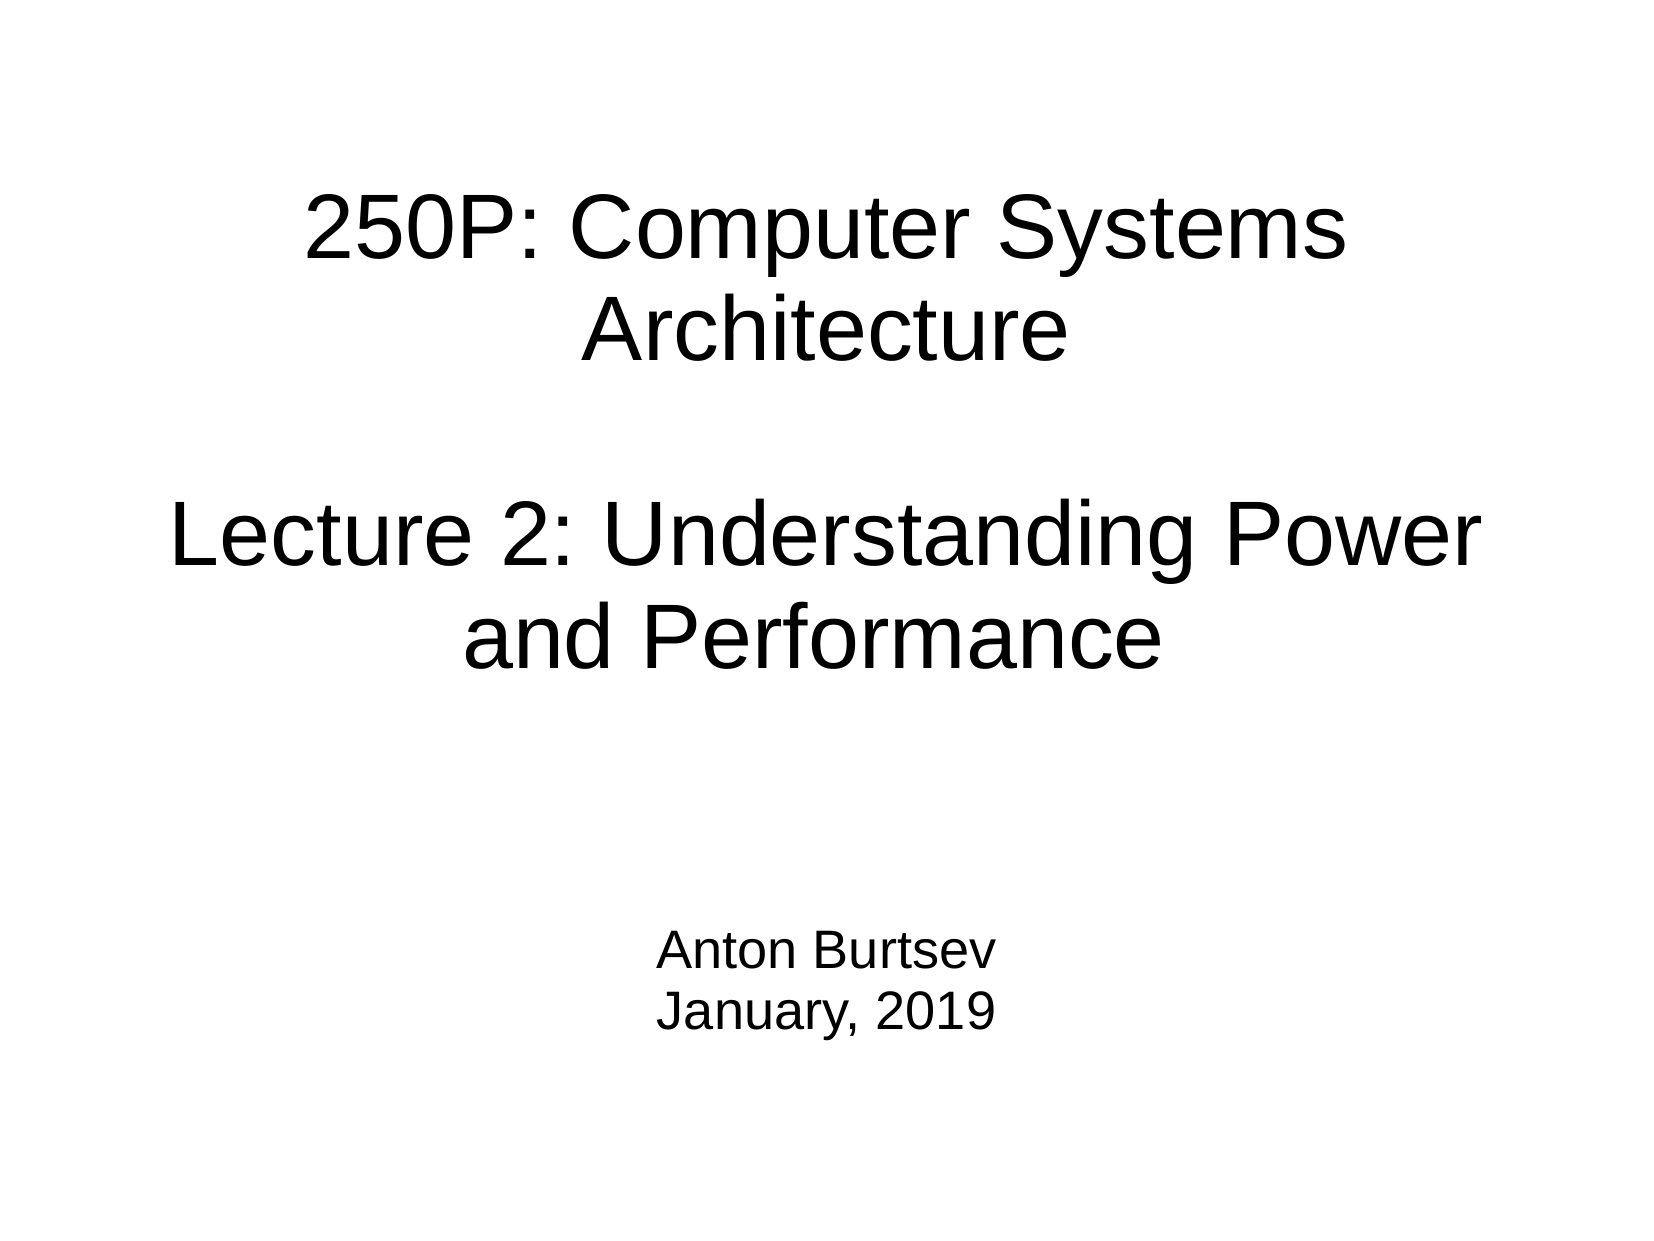

# 250P: Computer Systems Architecture Lecture 2: Understanding Power and Performance
Anton Burtsev
January, 2019